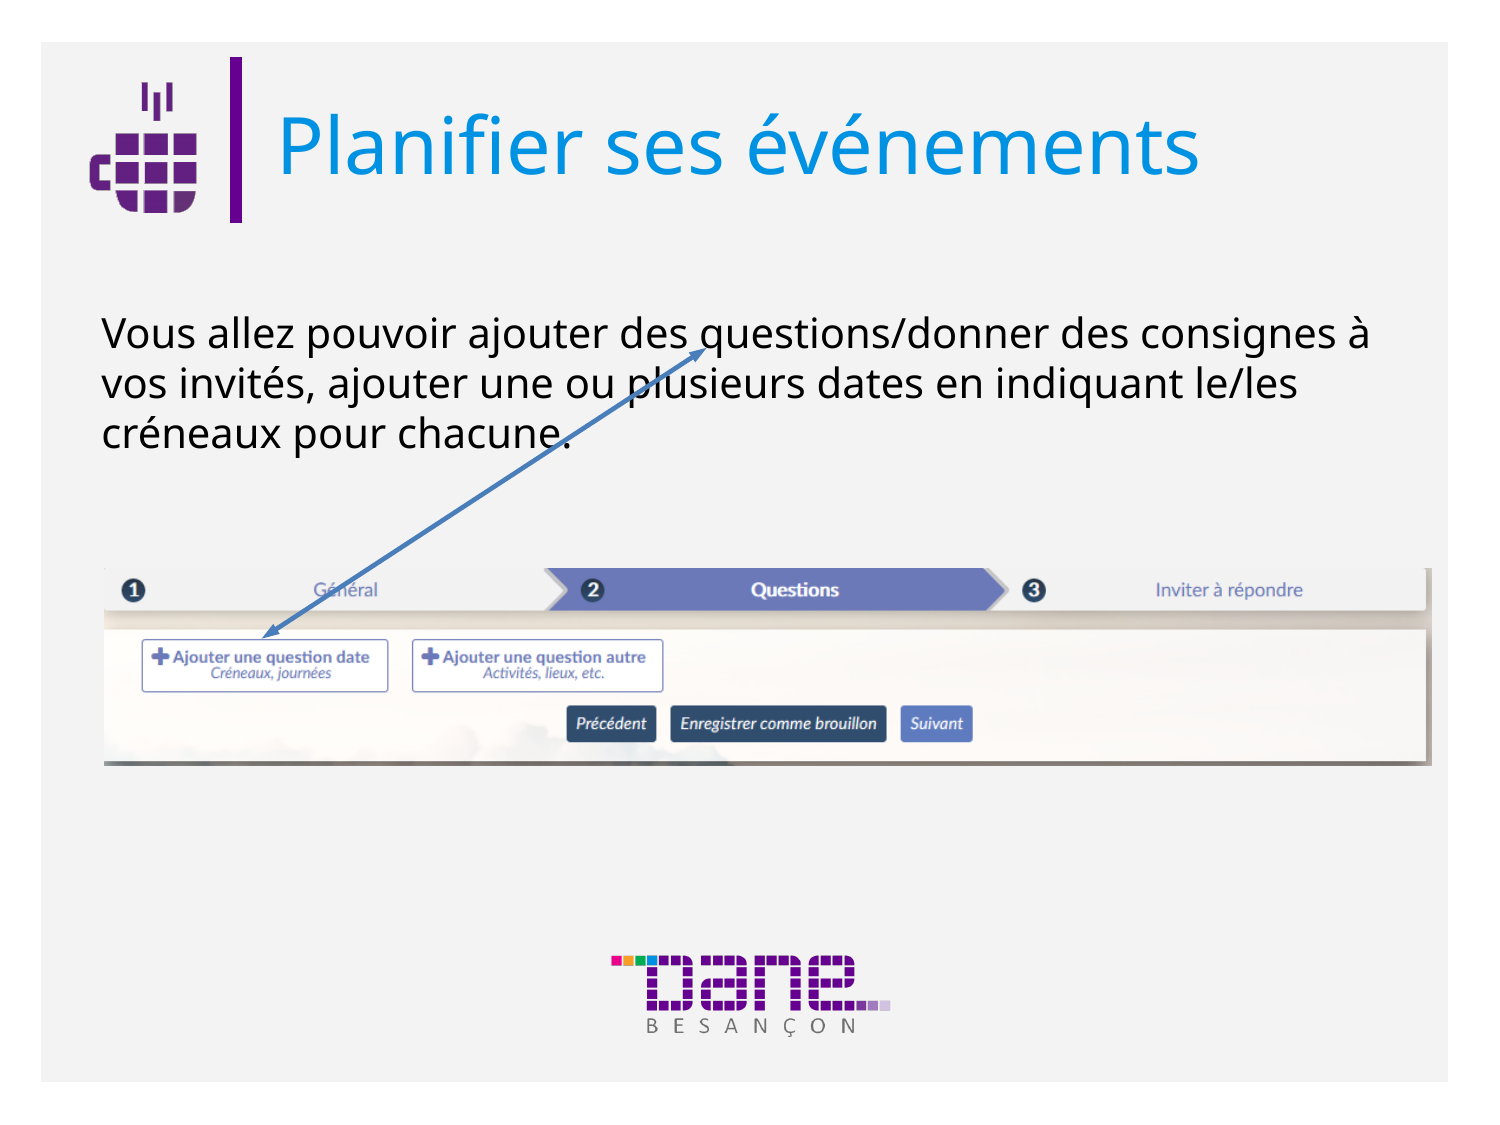

Planifier ses événements
Vous allez pouvoir ajouter des questions/donner des consignes à vos invités, ajouter une ou plusieurs dates en indiquant le/les créneaux pour chacune.